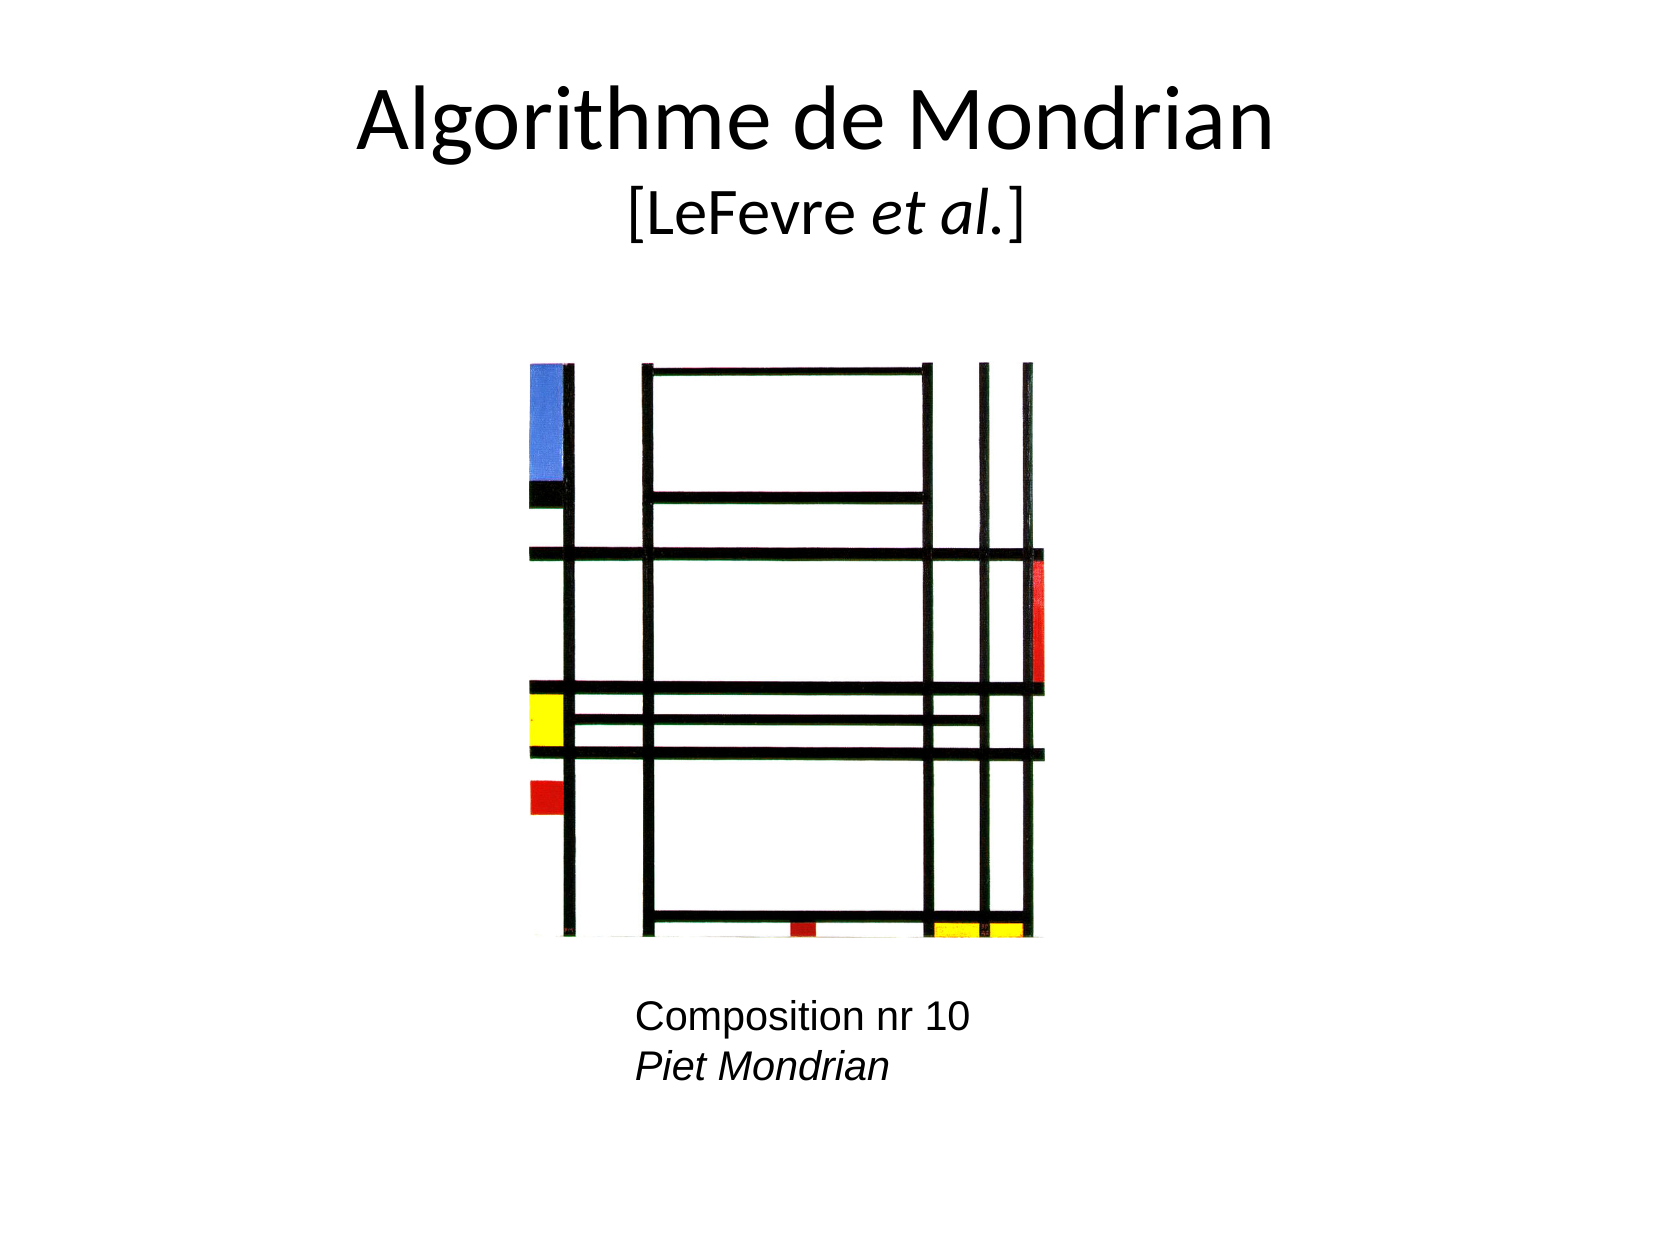

Algorithme de Mondrian
[LeFevre et al.]
30
25
20
18000
69000
Composition nr 10
Piet Mondrian